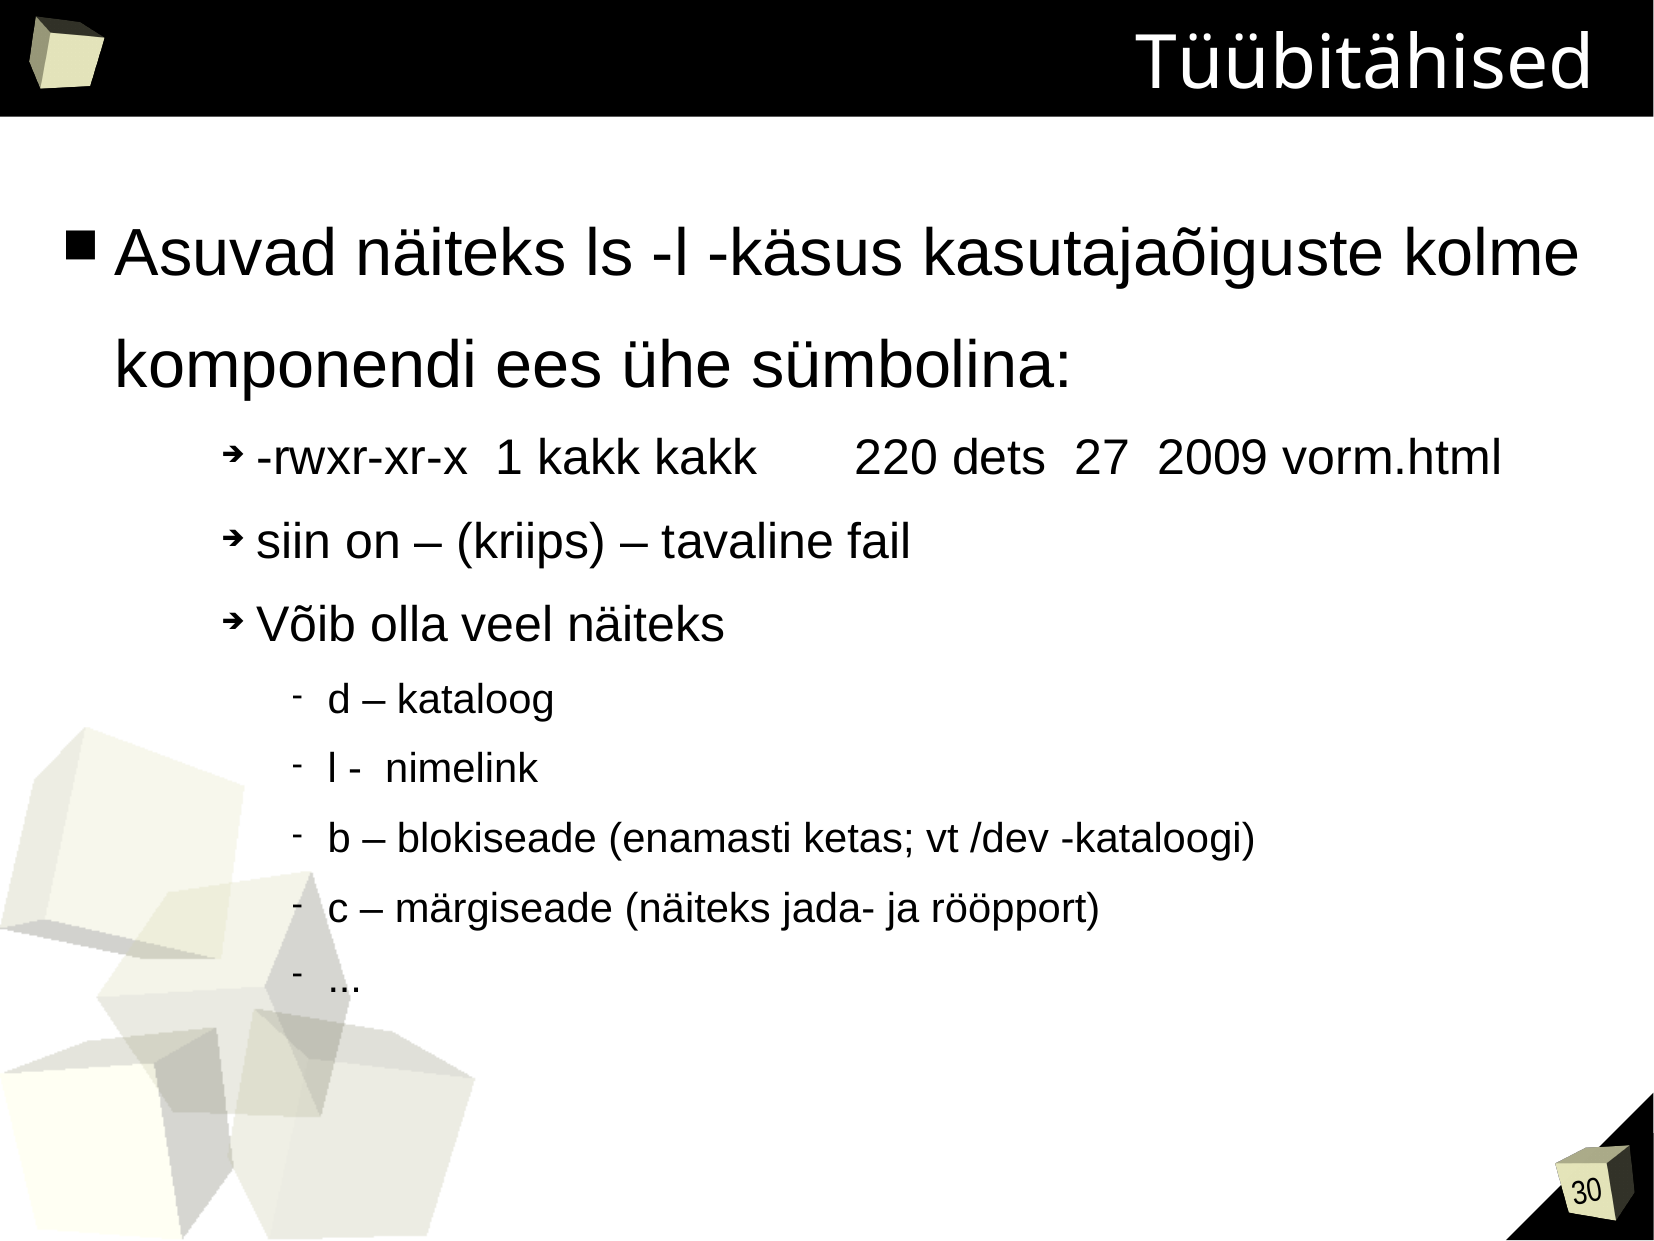

# Tüübitähised
Asuvad näiteks ls -l -käsus kasutajaõiguste kolme komponendi ees ühe sümbolina:
-rwxr-xr-x 1 kakk kakk 220 dets 27 2009 vorm.html
siin on – (kriips) – tavaline fail
Võib olla veel näiteks
d – kataloog
l - nimelink
b – blokiseade (enamasti ketas; vt /dev -kataloogi)
c – märgiseade (näiteks jada- ja rööpport)
...